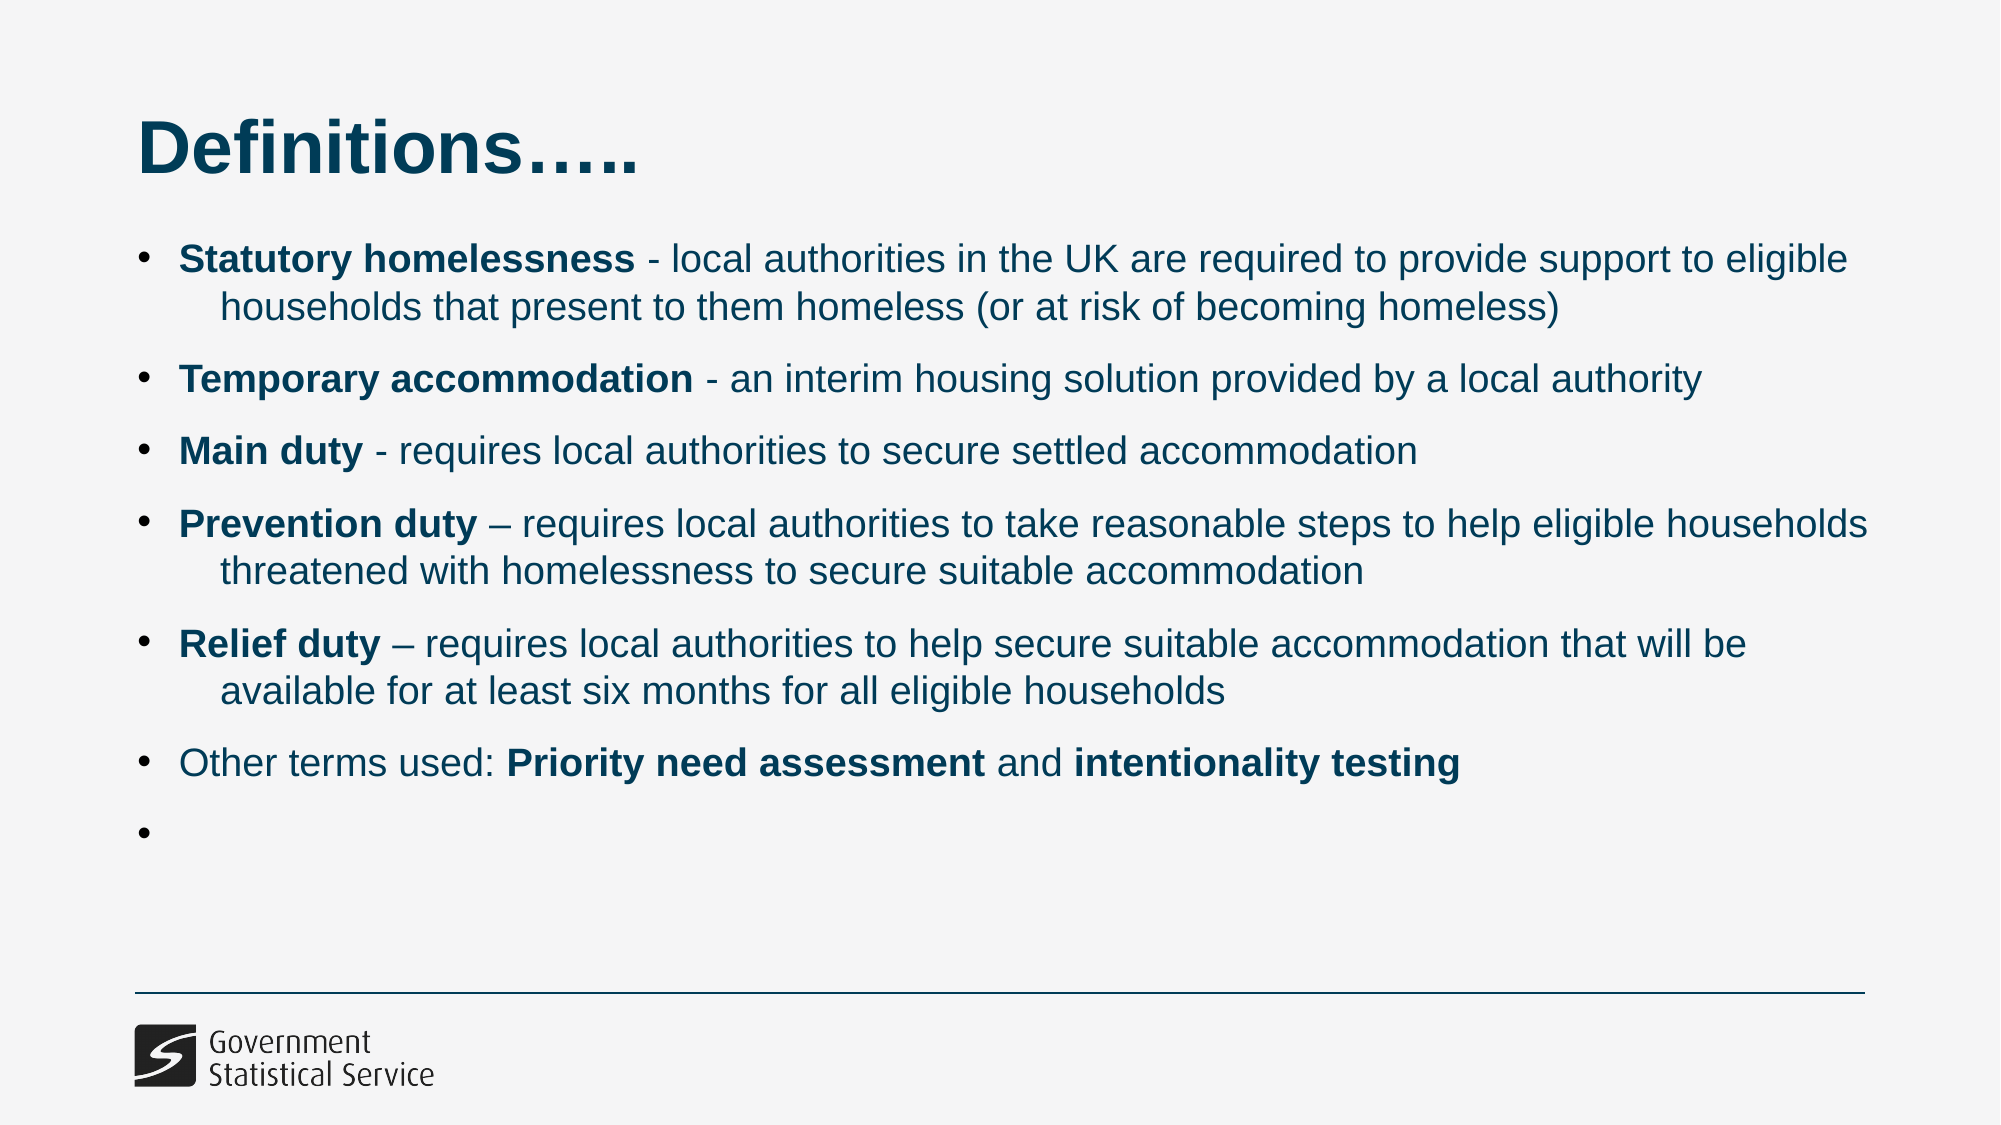

# Definitions…..
Statutory homelessness - local authorities in the UK are required to provide support to eligible households that present to them homeless (or at risk of becoming homeless)
Temporary accommodation - an interim housing solution provided by a local authority
Main duty - requires local authorities to secure settled accommodation
Prevention duty – requires local authorities to take reasonable steps to help eligible households threatened with homelessness to secure suitable accommodation
Relief duty – requires local authorities to help secure suitable accommodation that will be available for at least six months for all eligible households
Other terms used: Priority need assessment and intentionality testing